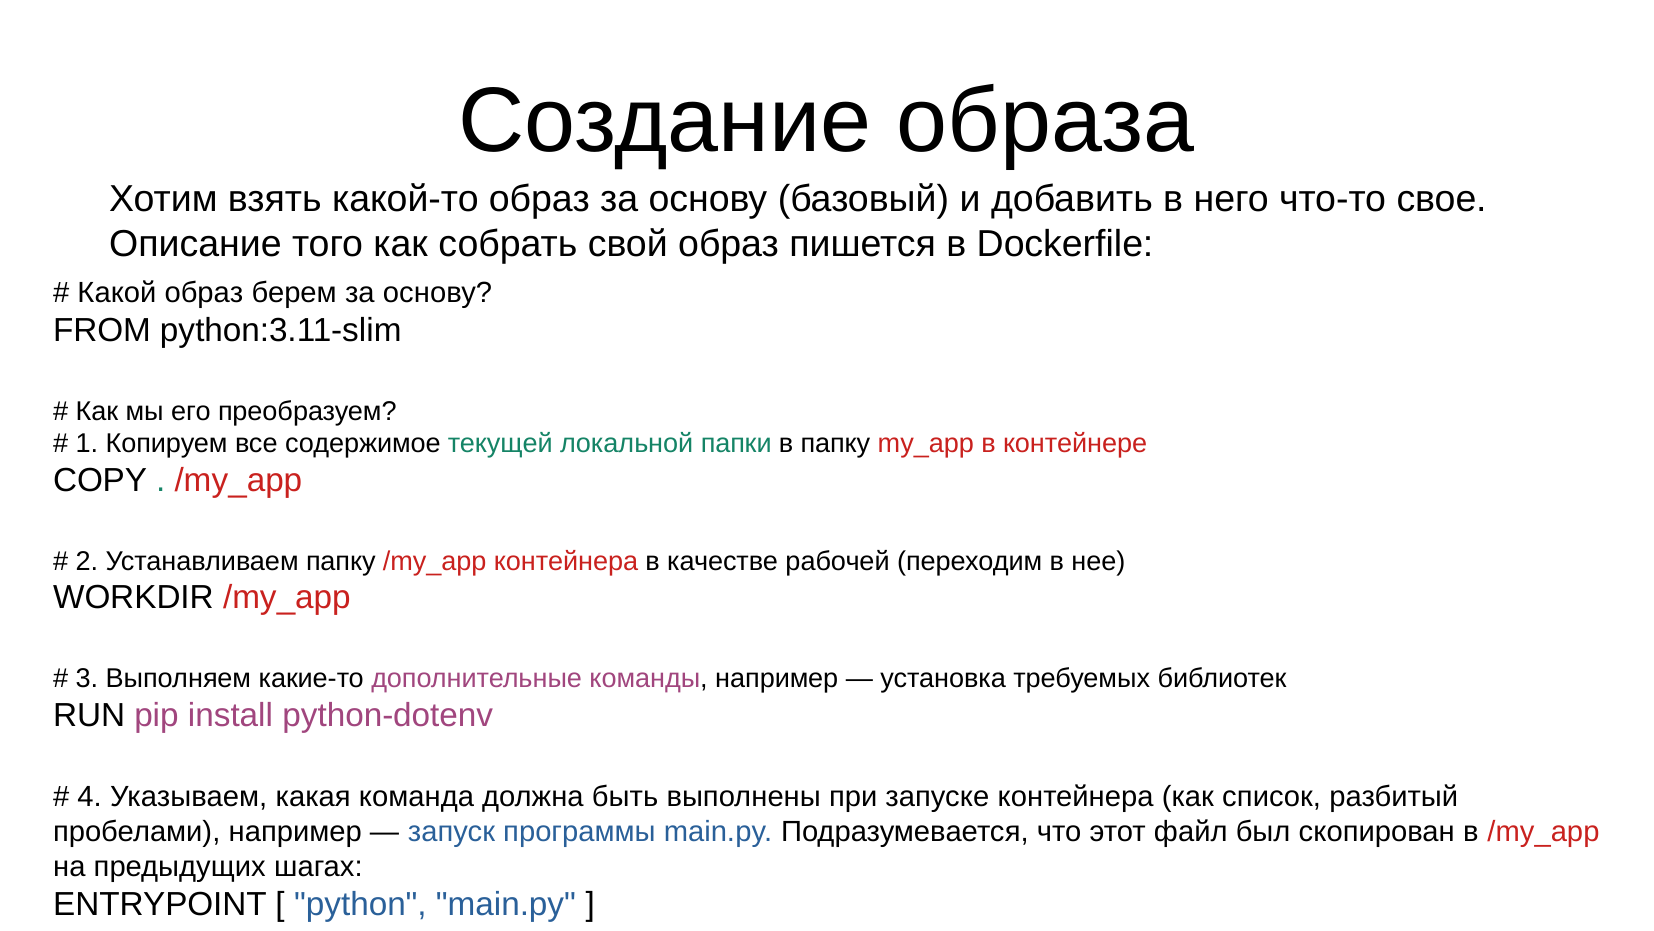

# Создание образа
Хотим взять какой-то образ за основу (базовый) и добавить в него что-то свое.
Описание того как собрать свой образ пишется в Dockerfile:
# Какой образ берем за основу?
FROM python:3.11-slim
# Как мы его преобразуем?
# 1. Копируем все содержимое текущей локальной папки в папку my_app в контейнере
COPY . /my_app
# 2. Устанавливаем папку /my_app контейнера в качестве рабочей (переходим в нее)
WORKDIR /my_app
# 3. Выполняем какие-то дополнительные команды, например — установка требуемых библиотек
RUN pip install python-dotenv
# 4. Указываем, какая команда должна быть выполнены при запуске контейнера (как список, разбитый пробелами), например — запуск программы main.py. Подразумевается, что этот файл был скопирован в /my_app на предыдущих шагах:
ENTRYPOINT [ "python", "main.py" ]